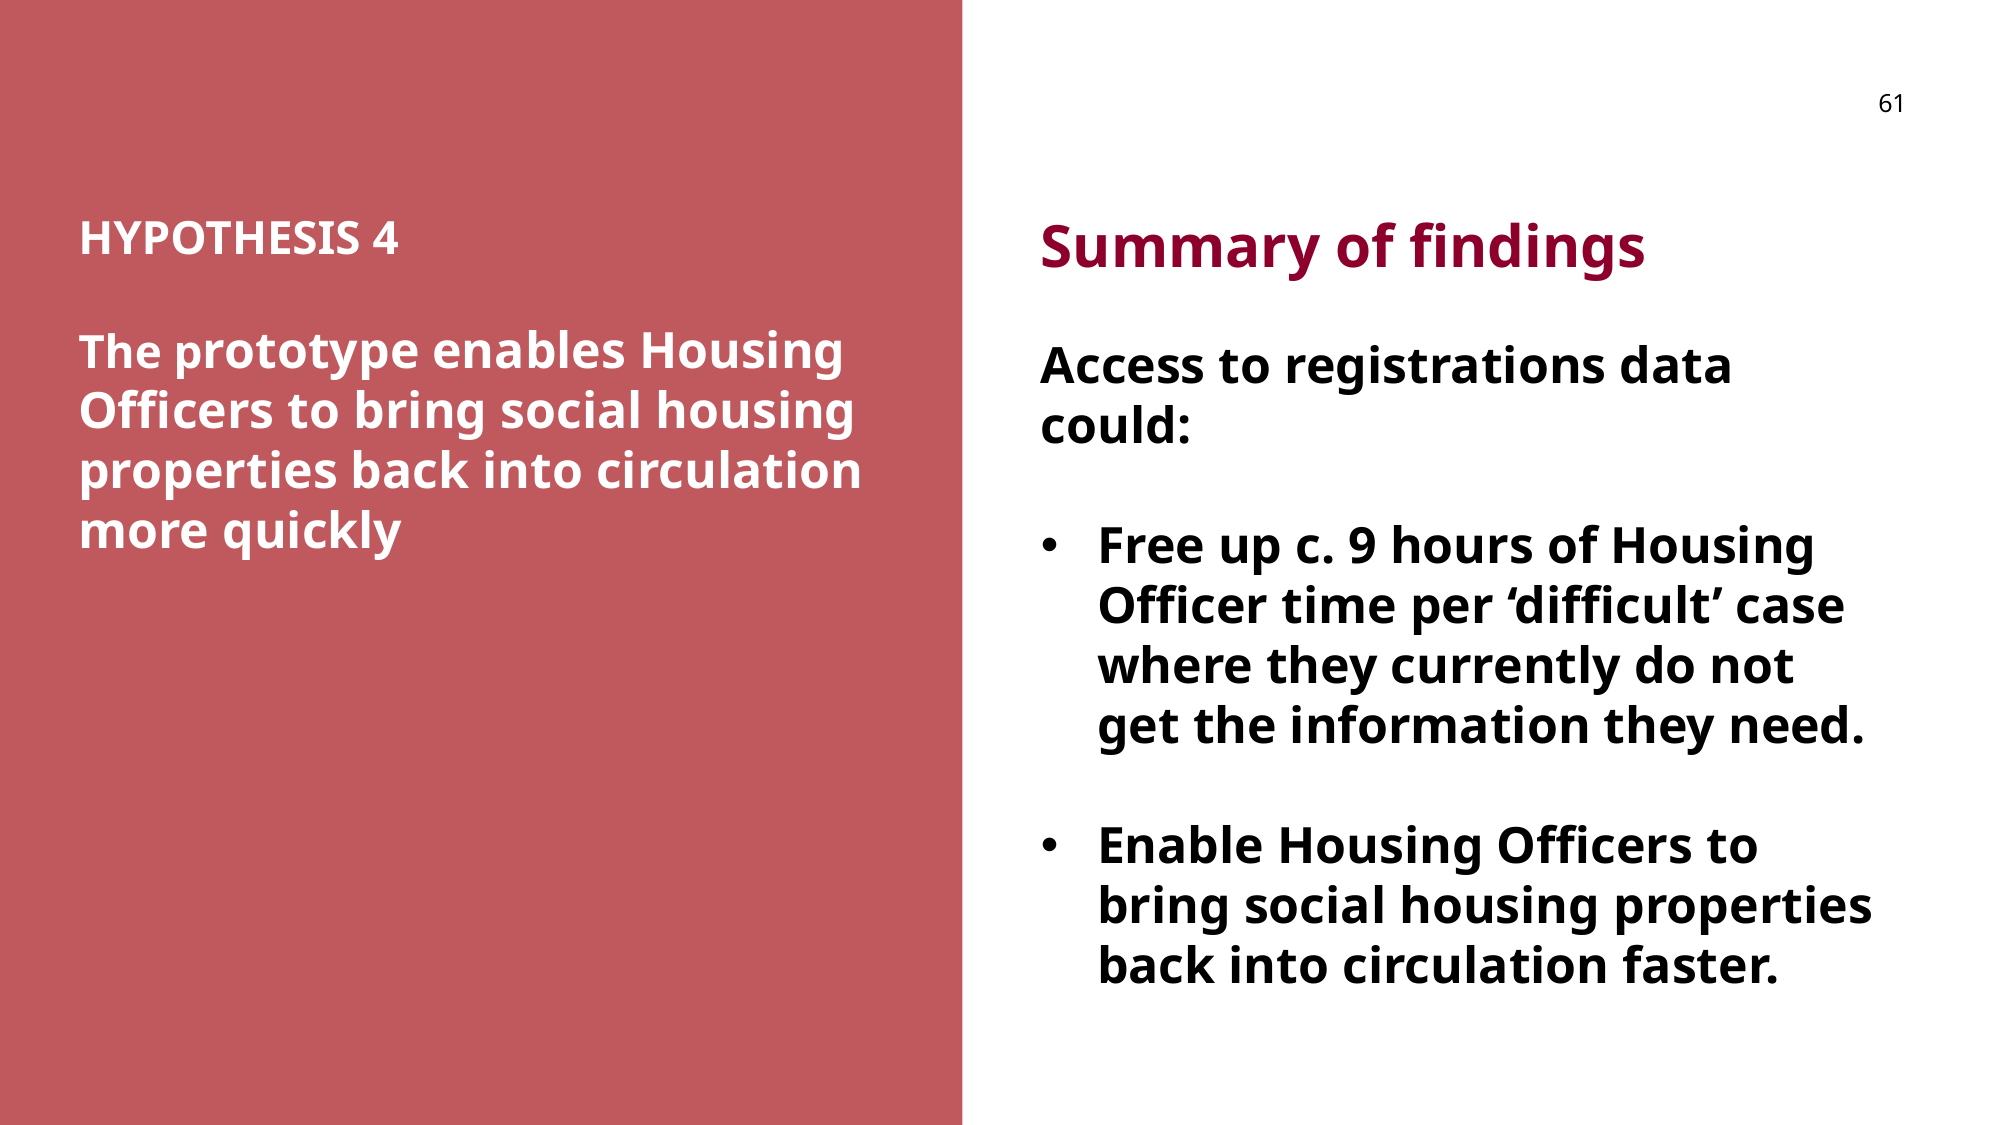

# HYPOTHESIS 4 The prototype enables Housing Officers to bring social housing properties back into circulation more quickly
Summary of findings
Access to registrations data could:
Free up c. 9 hours of Housing Officer time per ‘difficult’ case where they currently do not get the information they need.
Enable Housing Officers to bring social housing properties back into circulation faster.